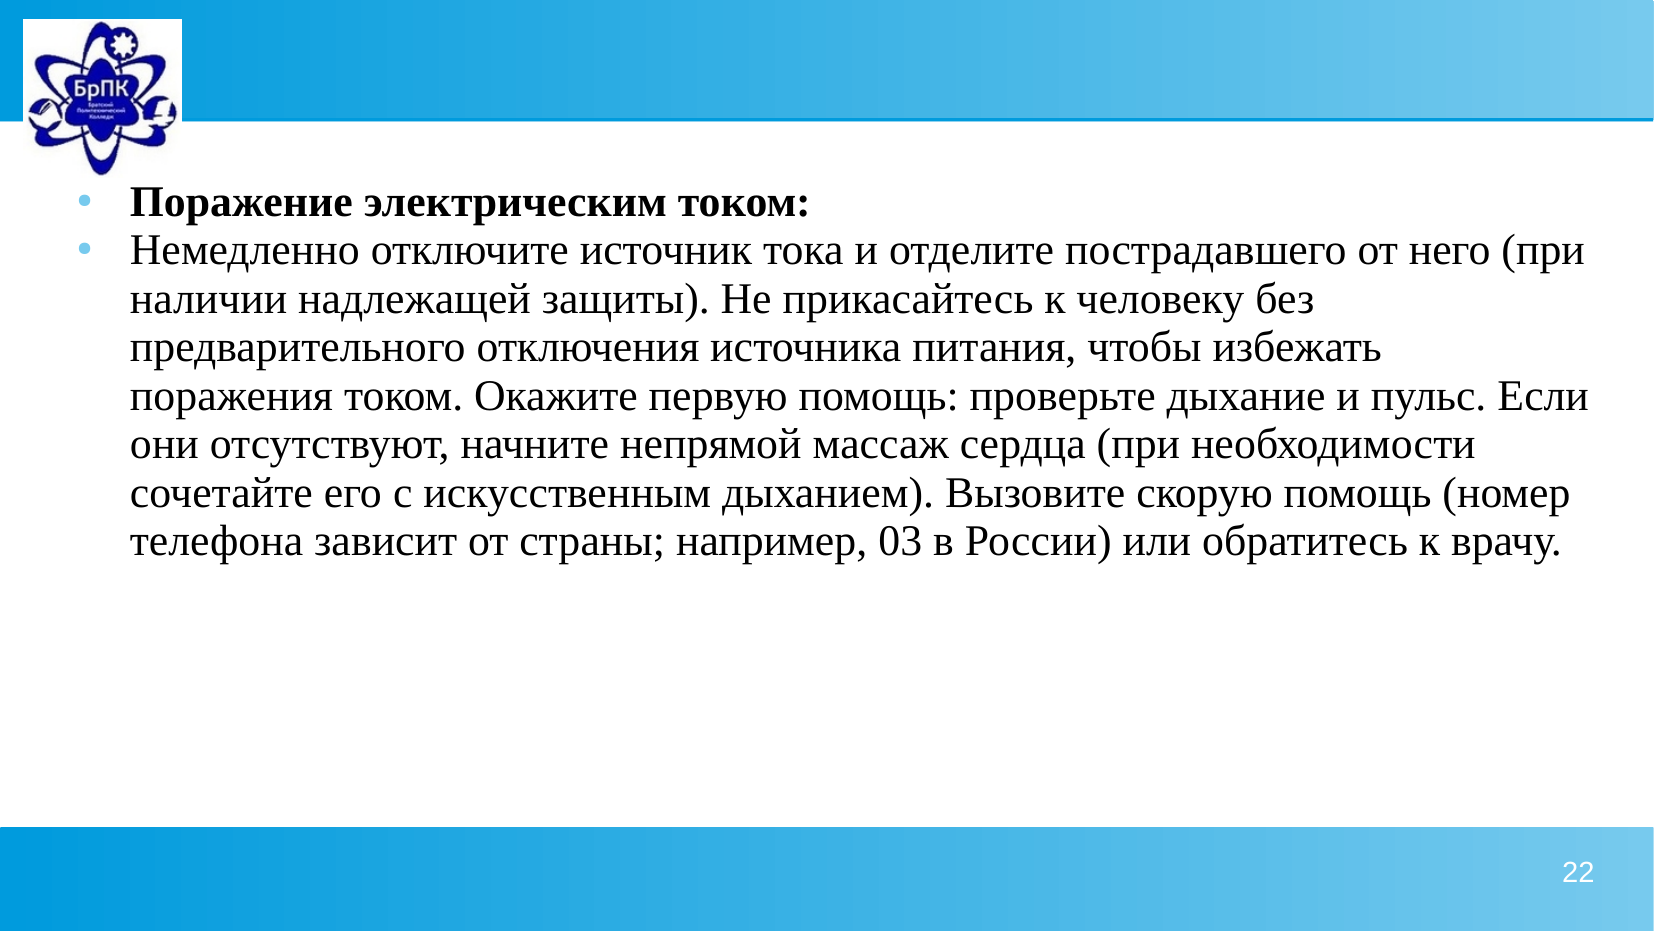

# Поражение электрическим током:
Немедленно отключите источник тока и отделите пострадавшего от него (при наличии надлежащей защиты). Не прикасайтесь к человеку без предварительного отключения источника питания, чтобы избежать поражения током. Окажите первую помощь: проверьте дыхание и пульс. Если они отсутствуют, начните непрямой массаж сердца (при необходимости сочетайте его с искусственным дыханием). Вызовите скорую помощь (номер телефона зависит от страны; например, 03 в России) или обратитесь к врачу.
22